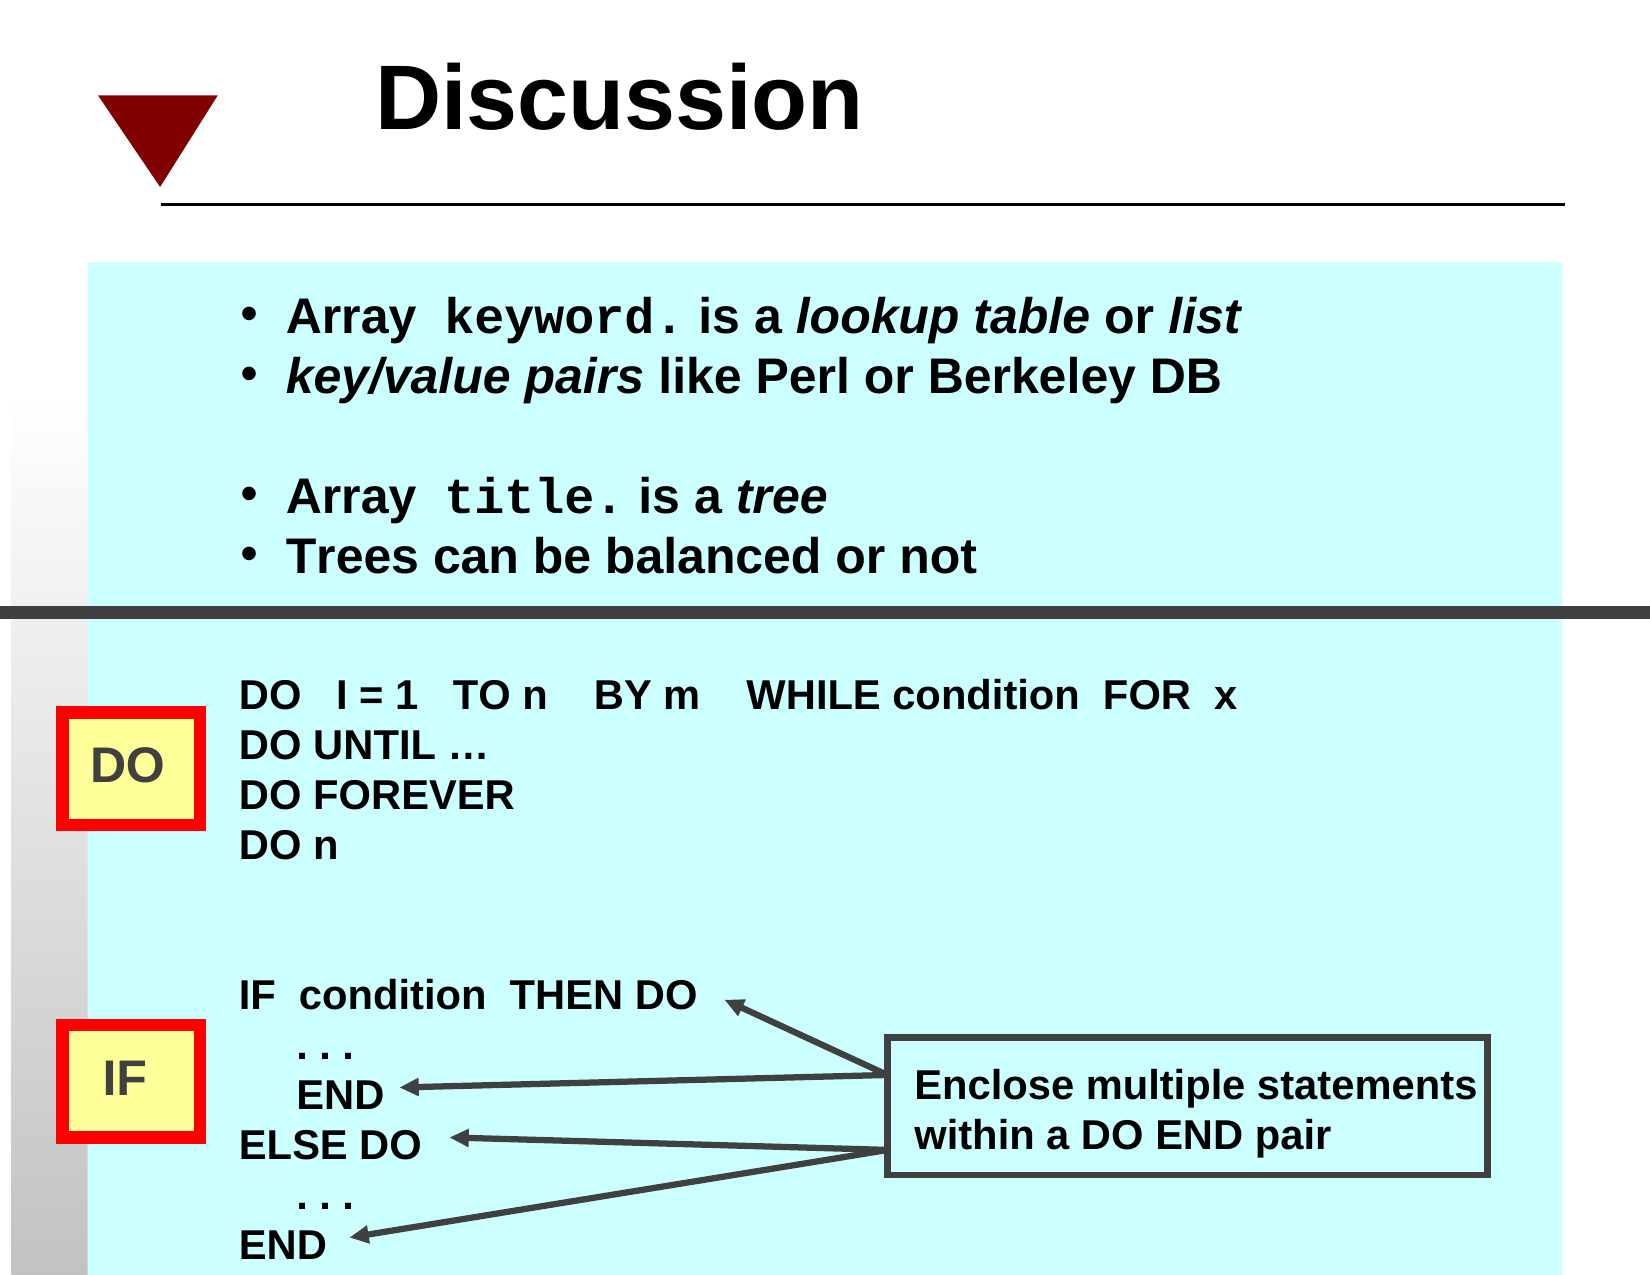

# Discussion
 Array keyword. is a lookup table or list
 key/value pairs like Perl or Berkeley DB
 Array title. is a tree
 Trees can be balanced or not
DO I = 1 TO n BY m WHILE condition FOR x
DO UNTIL …
DO FOREVER
DO n
IF condition THEN DO
 . . .
 END
ELSE DO
 . . .
END
DO
IF
Enclose multiple statements
within a DO END pair